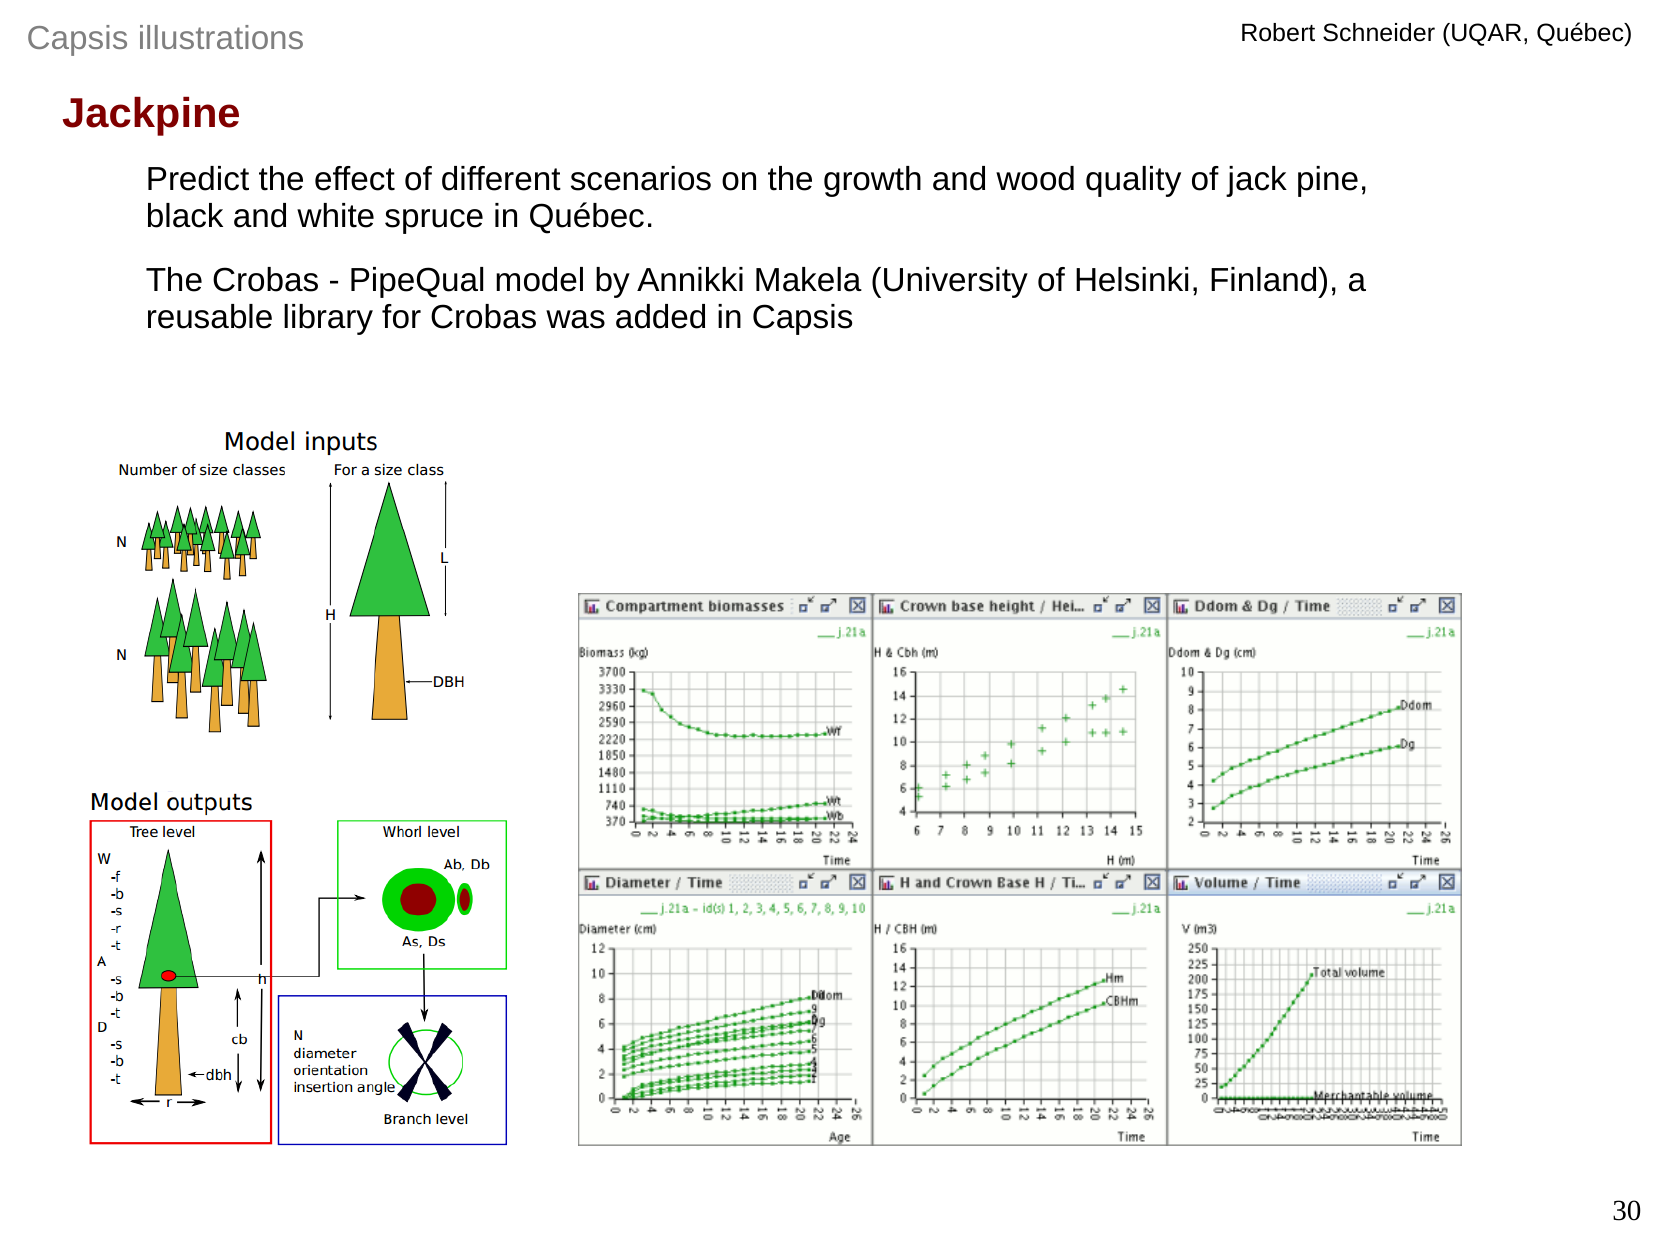

Robert Schneider (UQAR, Québec)
Capsis illustrations
Jackpine
Predict the effect of different scenarios on the growth and wood quality of jack pine, black and white spruce in Québec.
The Crobas - PipeQual model by Annikki Makela (University of Helsinki, Finland), a reusable library for Crobas was added in Capsis